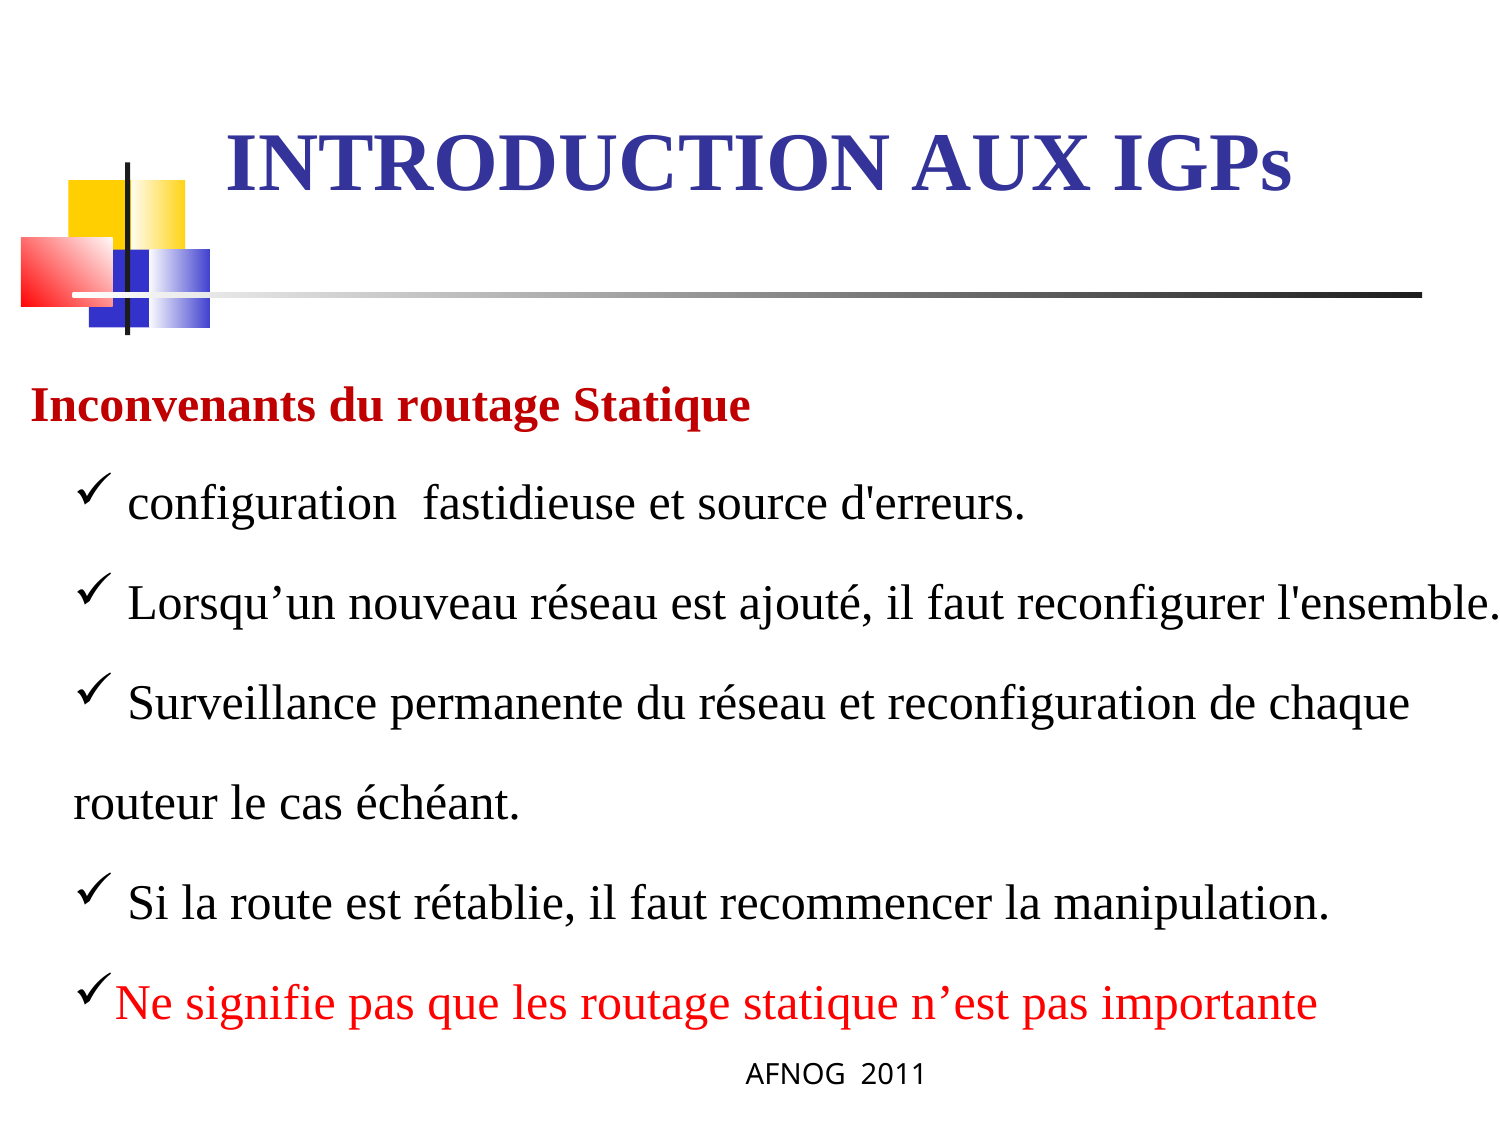

INTRODUCTION AUX IGPs
Inconvenants du routage Statique
 configuration fastidieuse et source d'erreurs.
 Lorsqu’un nouveau réseau est ajouté, il faut reconfigurer l'ensemble.
 Surveillance permanente du réseau et reconfiguration de chaque routeur le cas échéant.
 Si la route est rétablie, il faut recommencer la manipulation.
Ne signifie pas que les routage statique n’est pas importante
AFNOG 2011